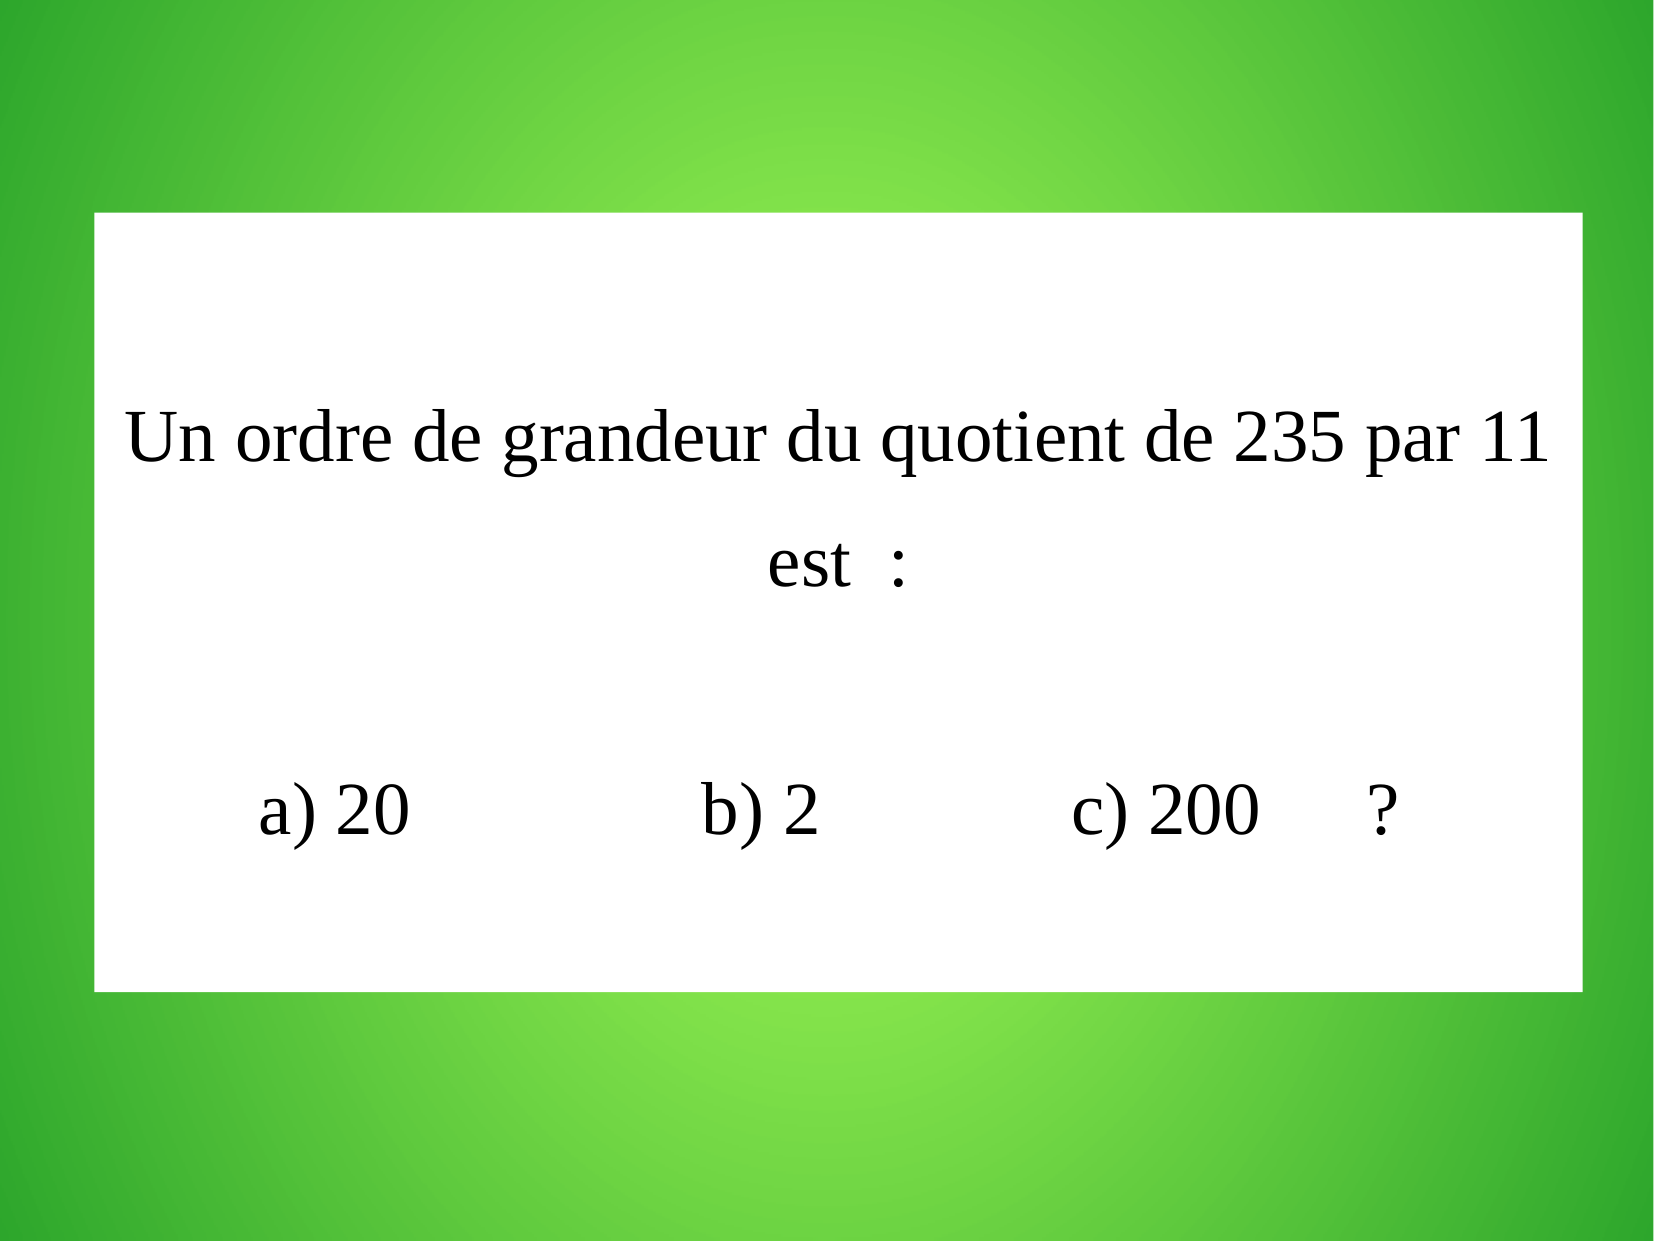

# Un ordre de grandeur du quotient de 235 par 11 est  :
a) 20				b) 2				c) 200  	?